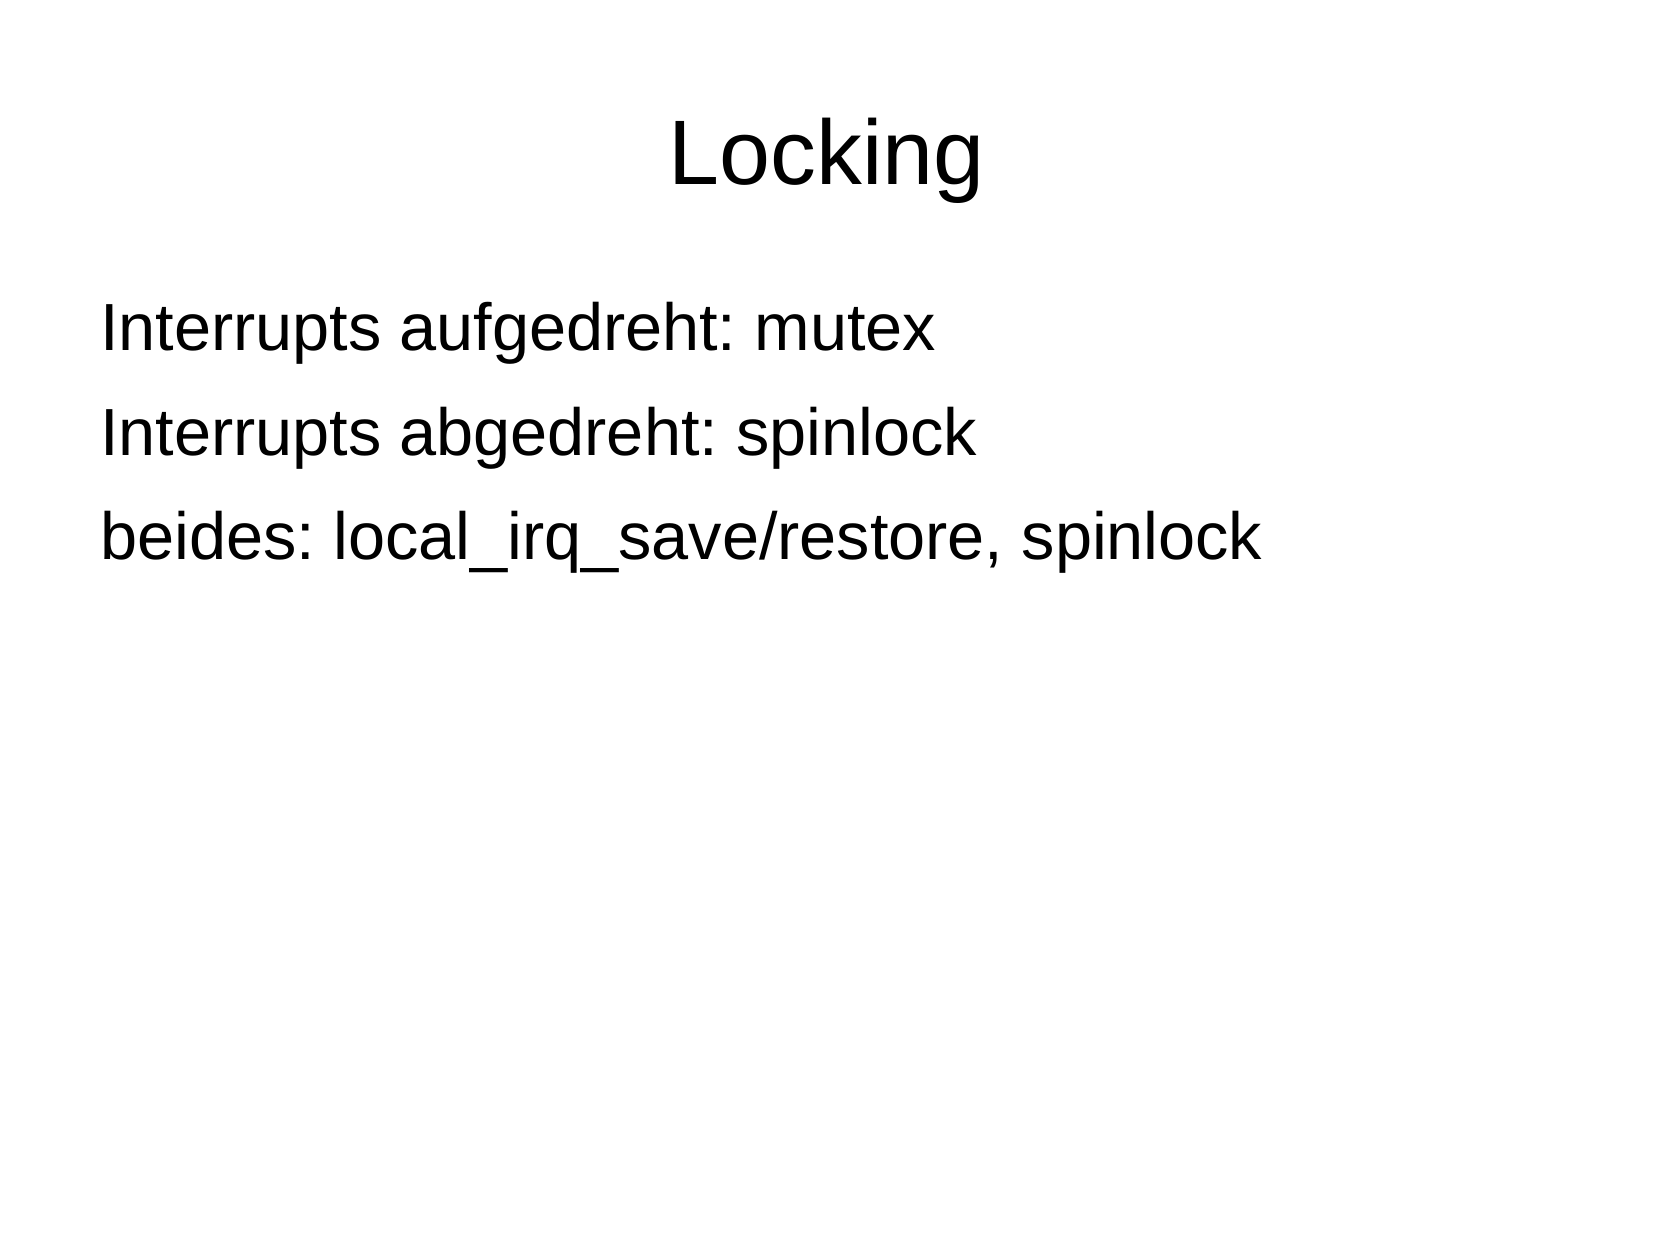

# Locking
Interrupts aufgedreht: mutex
Interrupts abgedreht: spinlock
beides: local_irq_save/restore, spinlock